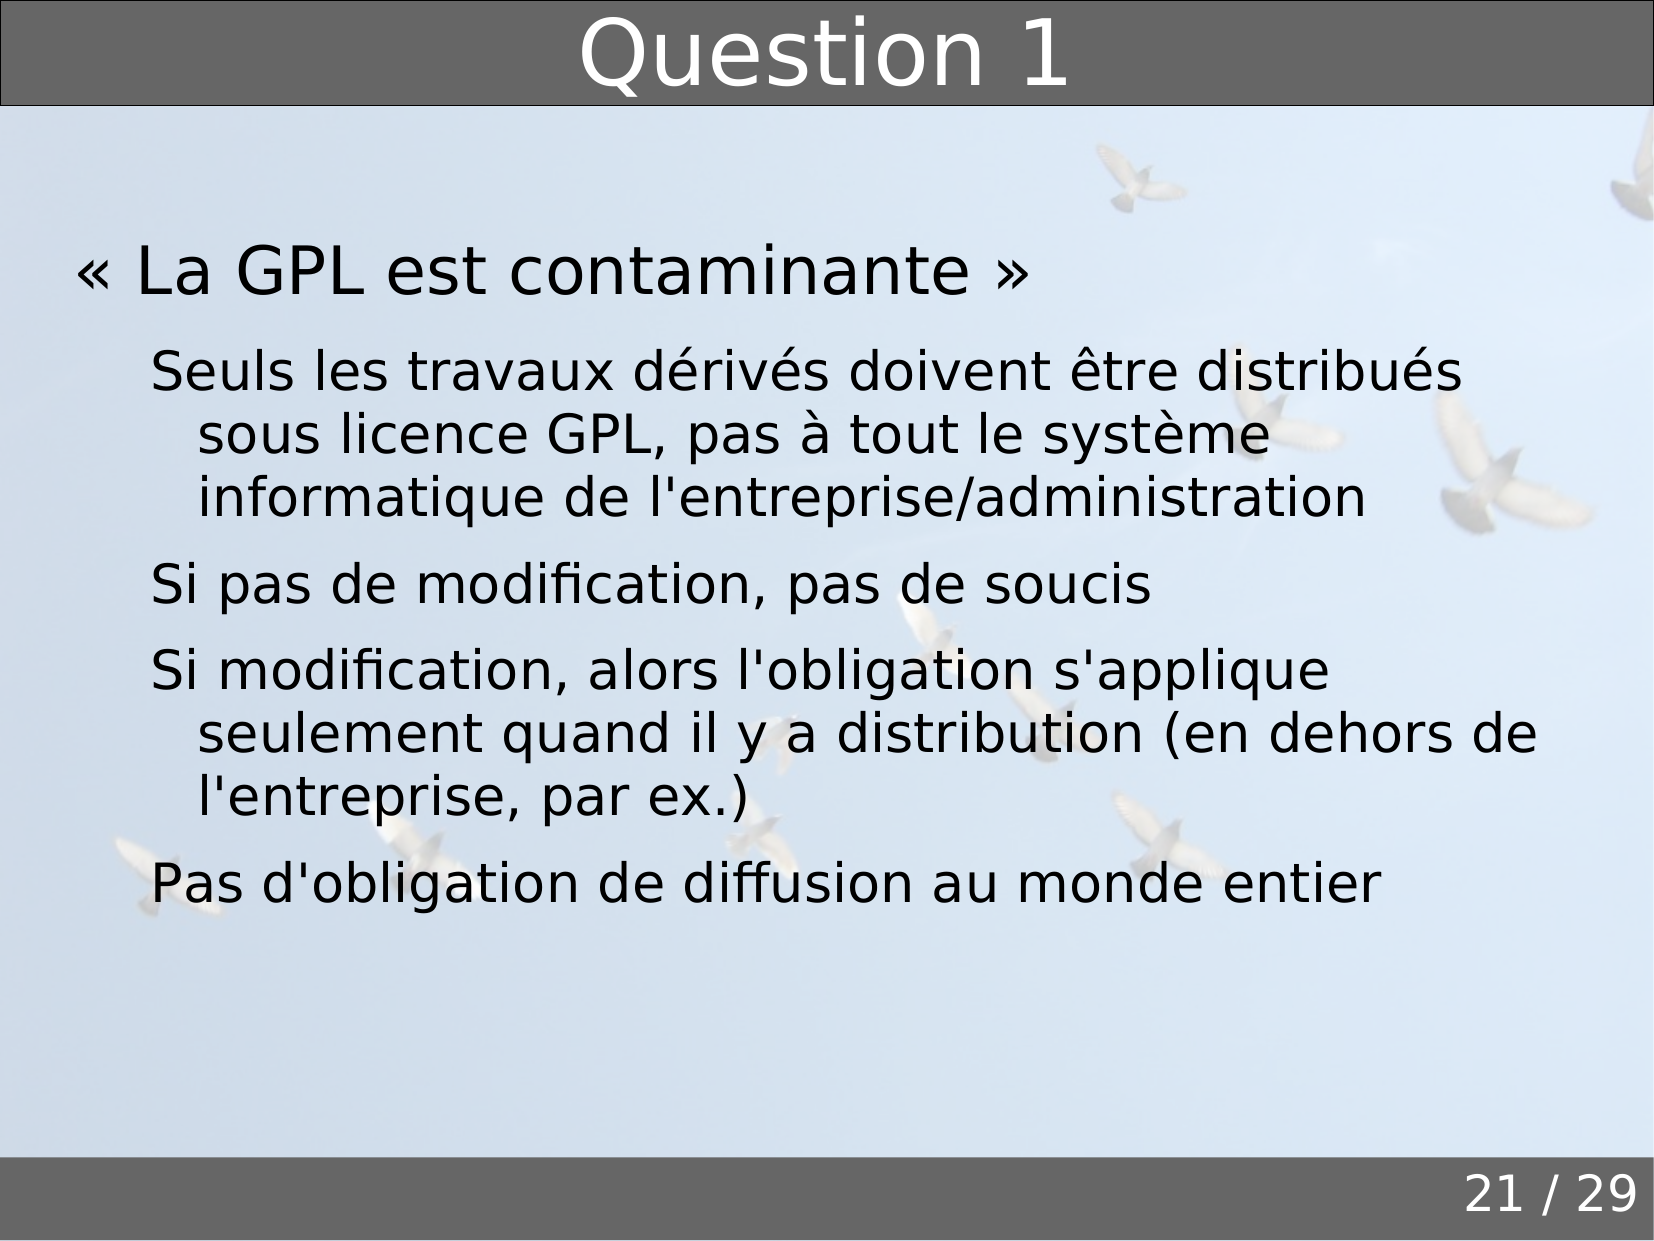

# Question 1
« La GPL est contaminante »
Seuls les travaux dérivés doivent être distribués sous licence GPL, pas à tout le système informatique de l'entreprise/administration
Si pas de modification, pas de soucis
Si modification, alors l'obligation s'applique seulement quand il y a distribution (en dehors de l'entreprise, par ex.)
Pas d'obligation de diffusion au monde entier